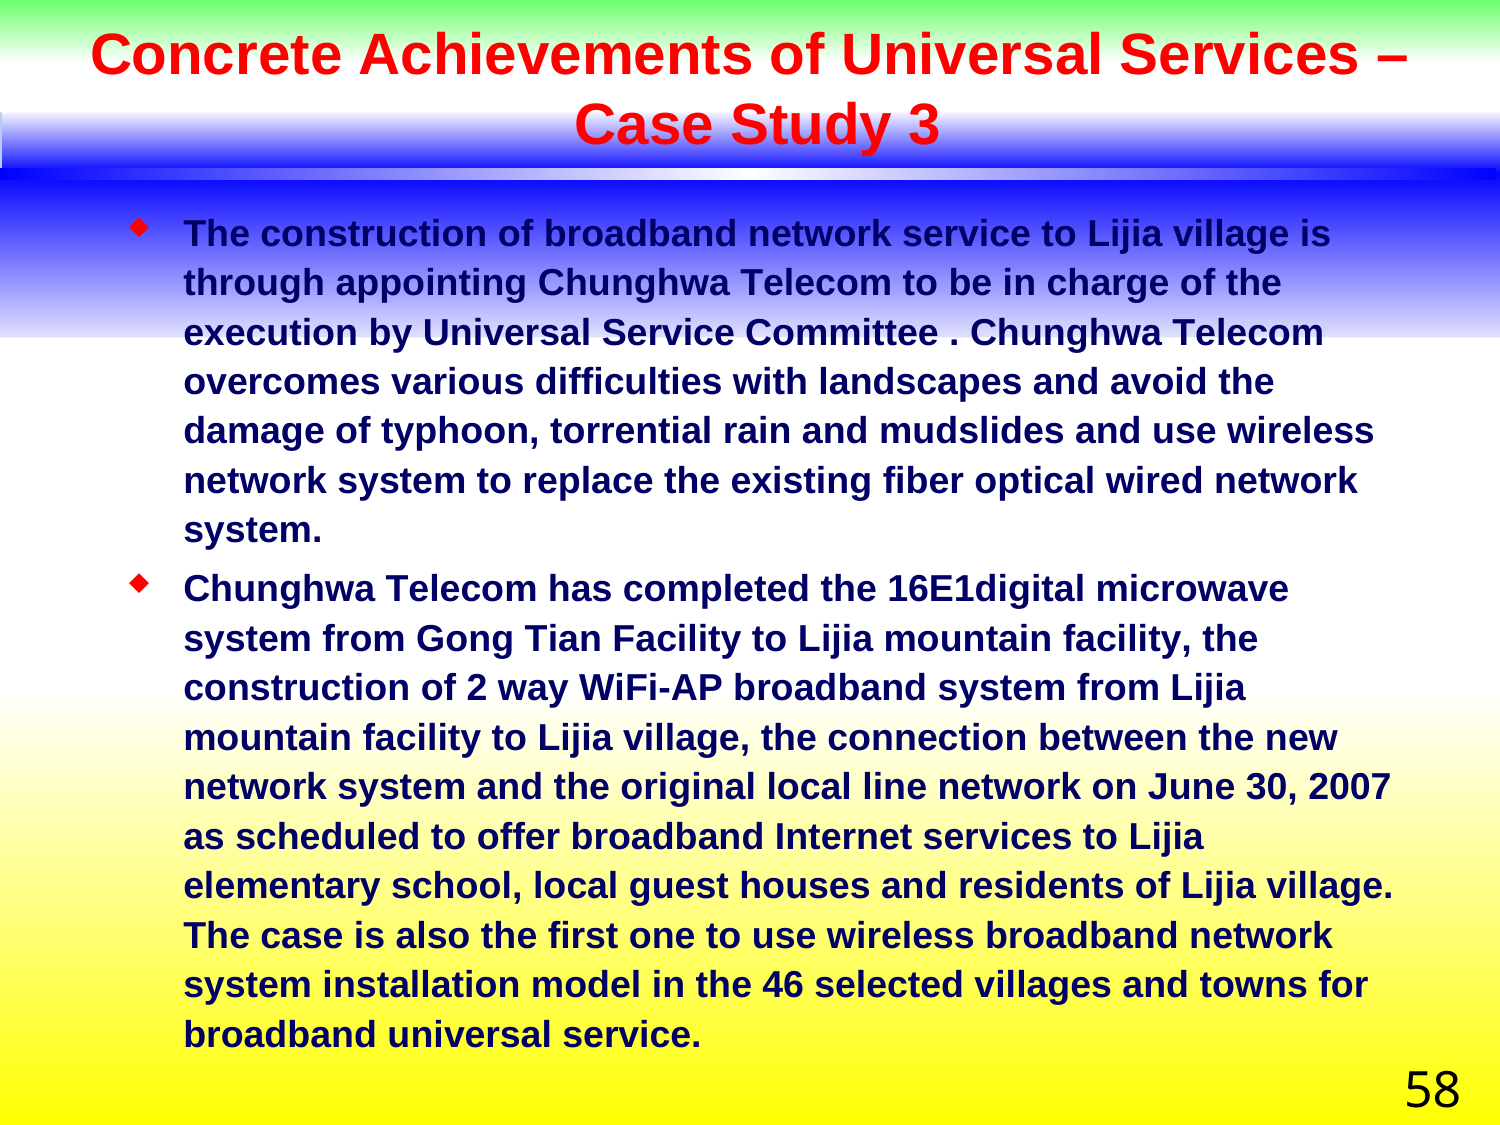

Concrete Achievements of Universal Services –
 Case Study 3
# The construction of broadband network service to Lijia village is through appointing Chunghwa Telecom to be in charge of the execution by Universal Service Committee . Chunghwa Telecom overcomes various difficulties with landscapes and avoid the damage of typhoon, torrential rain and mudslides and use wireless network system to replace the existing fiber optical wired network system.
Chunghwa Telecom has completed the 16E1digital microwave system from Gong Tian Facility to Lijia mountain facility, the construction of 2 way WiFi-AP broadband system from Lijia mountain facility to Lijia village, the connection between the new network system and the original local line network on June 30, 2007 as scheduled to offer broadband Internet services to Lijia elementary school, local guest houses and residents of Lijia village. The case is also the first one to use wireless broadband network system installation model in the 46 selected villages and towns for broadband universal service.
58